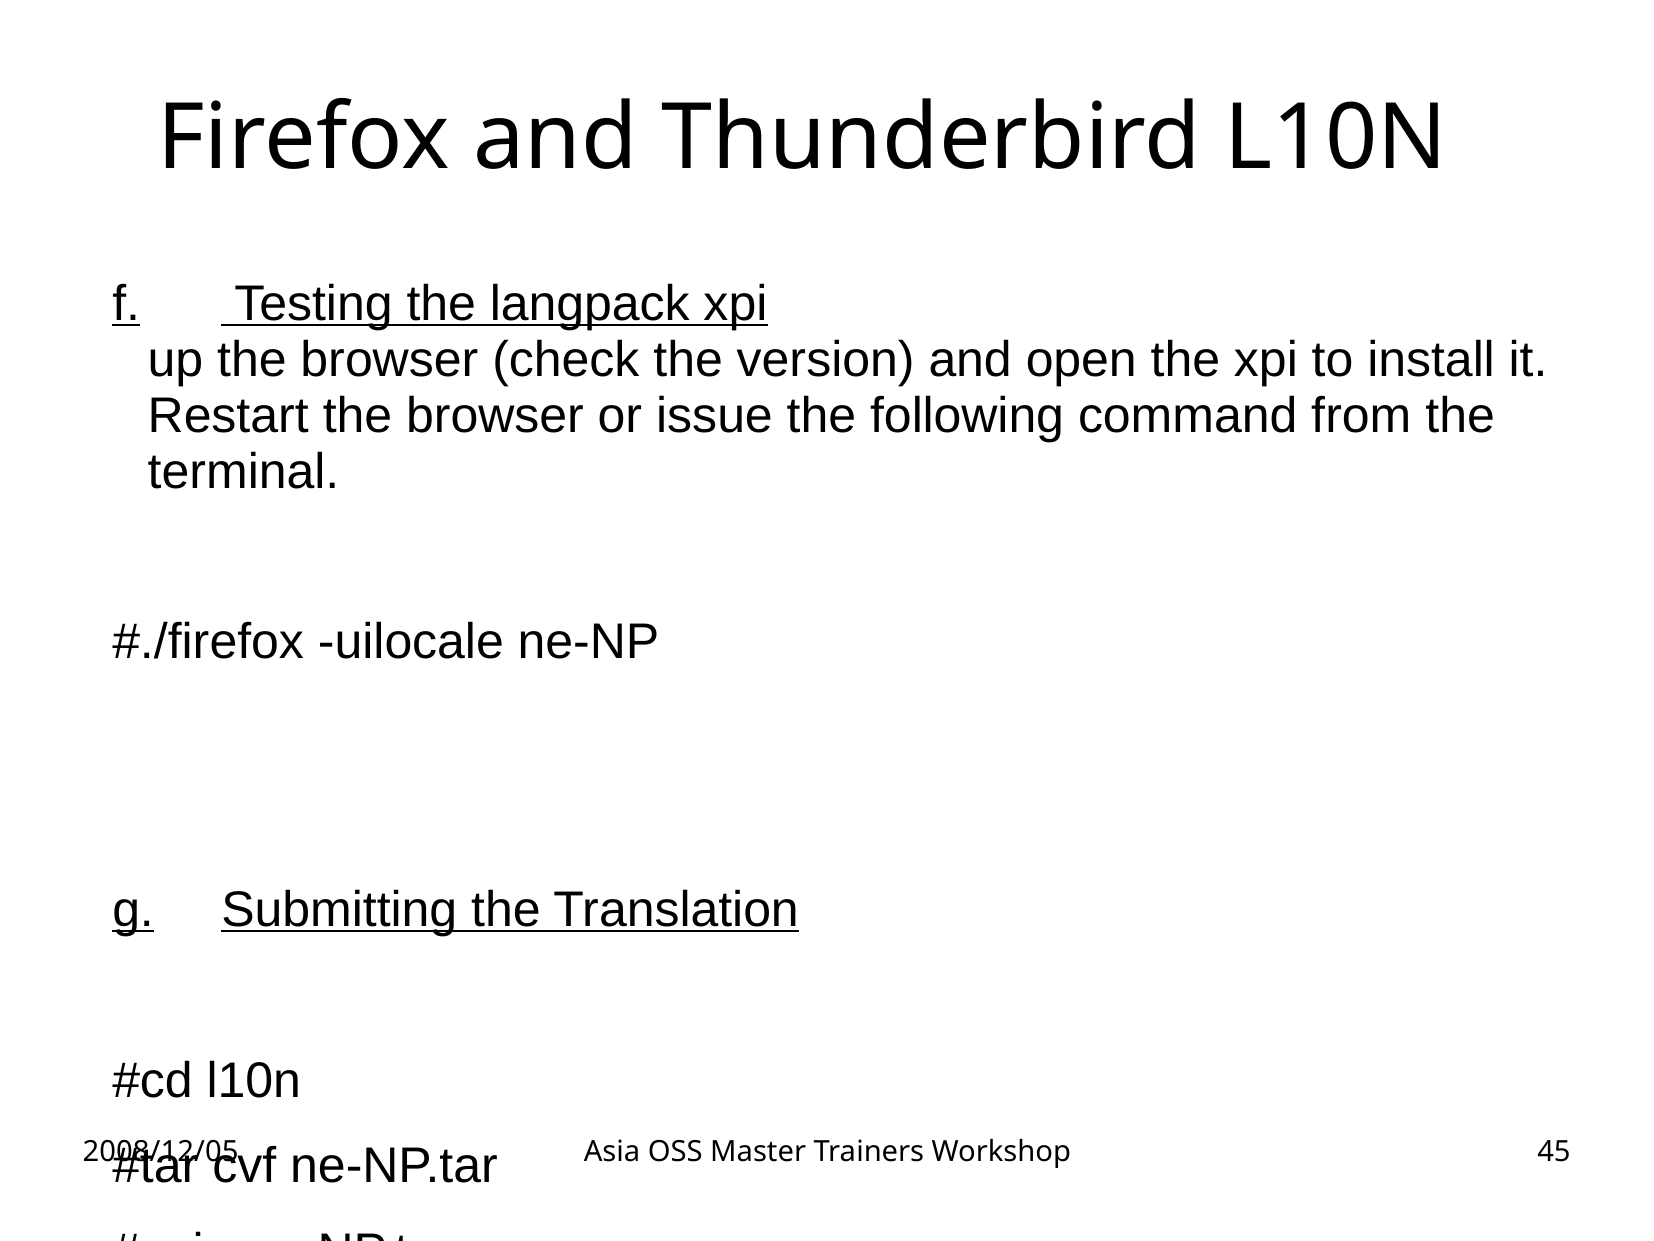

# Firefox and Thunderbird L10N
f.	 Testing the langpack xpi
up the browser (check the version) and open the xpi to install it. Restart the browser or issue the following command from the terminal.
#./firefox -uilocale ne-NP
g.	Submitting the Translation
#cd l10n
#tar cvf ne-NP.tar
#gzip ne-NP.tar
2008/12/05
Asia OSS Master Trainers Workshop
45